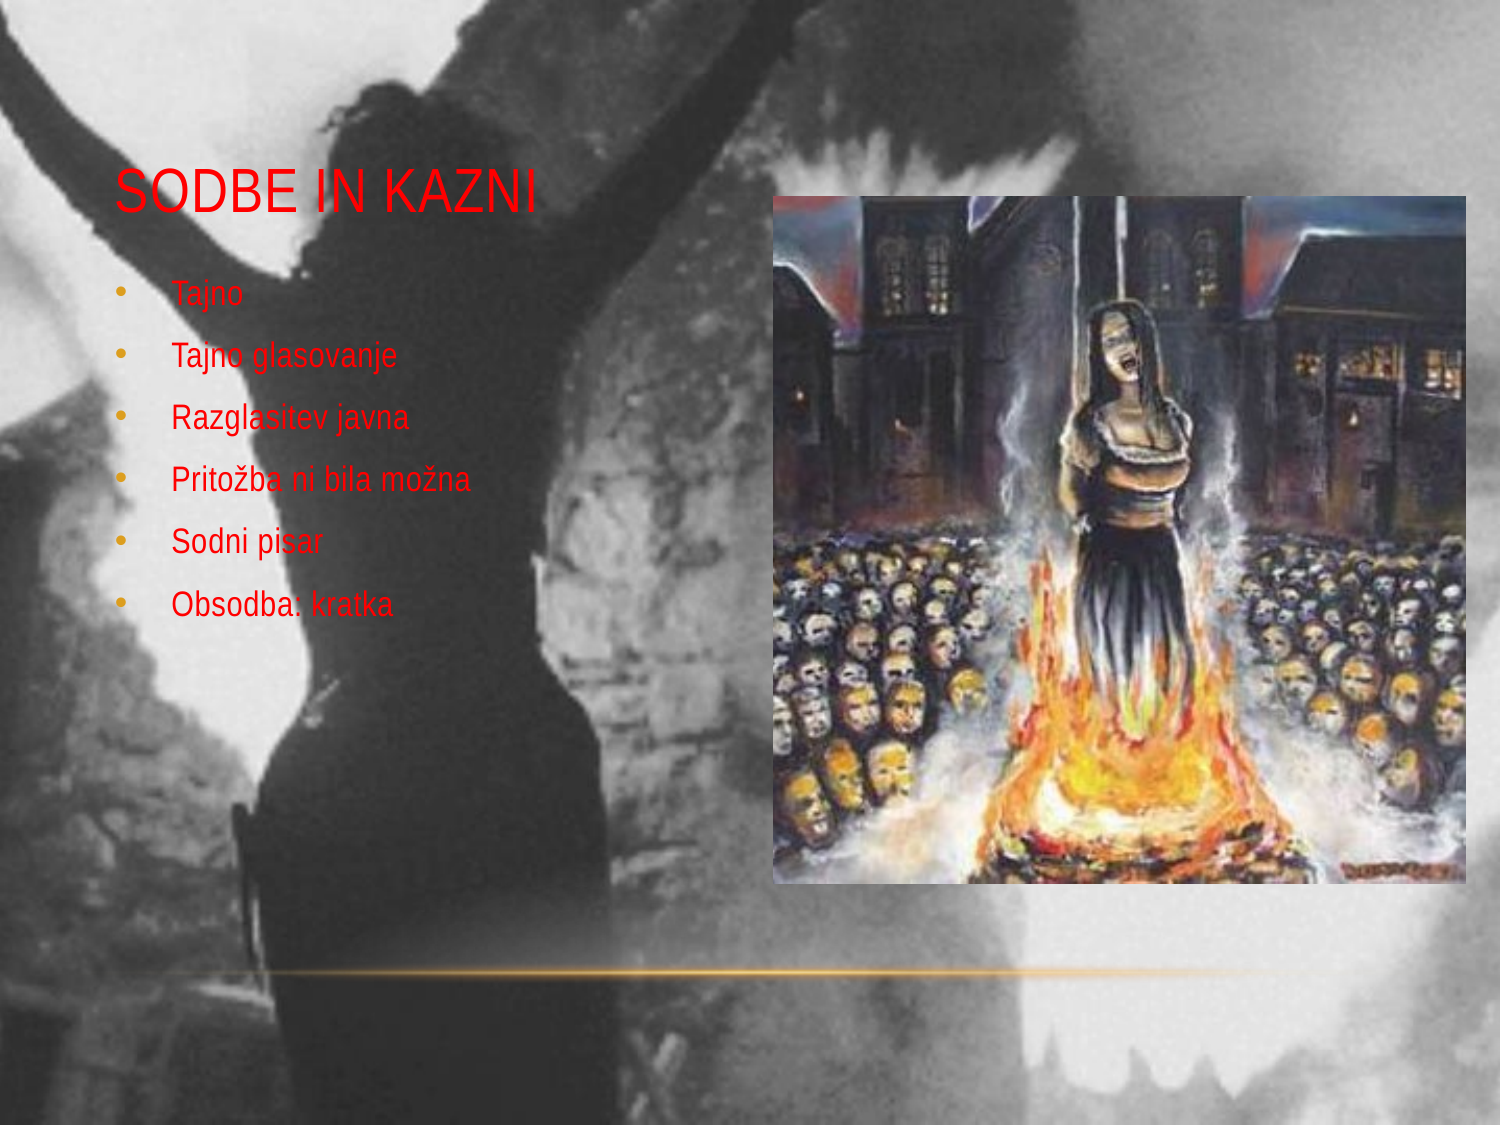

# Sodbe in kazni
Tajno
Tajno glasovanje
Razglasitev javna
Pritožba ni bila možna
Sodni pisar
Obsodba: kratka